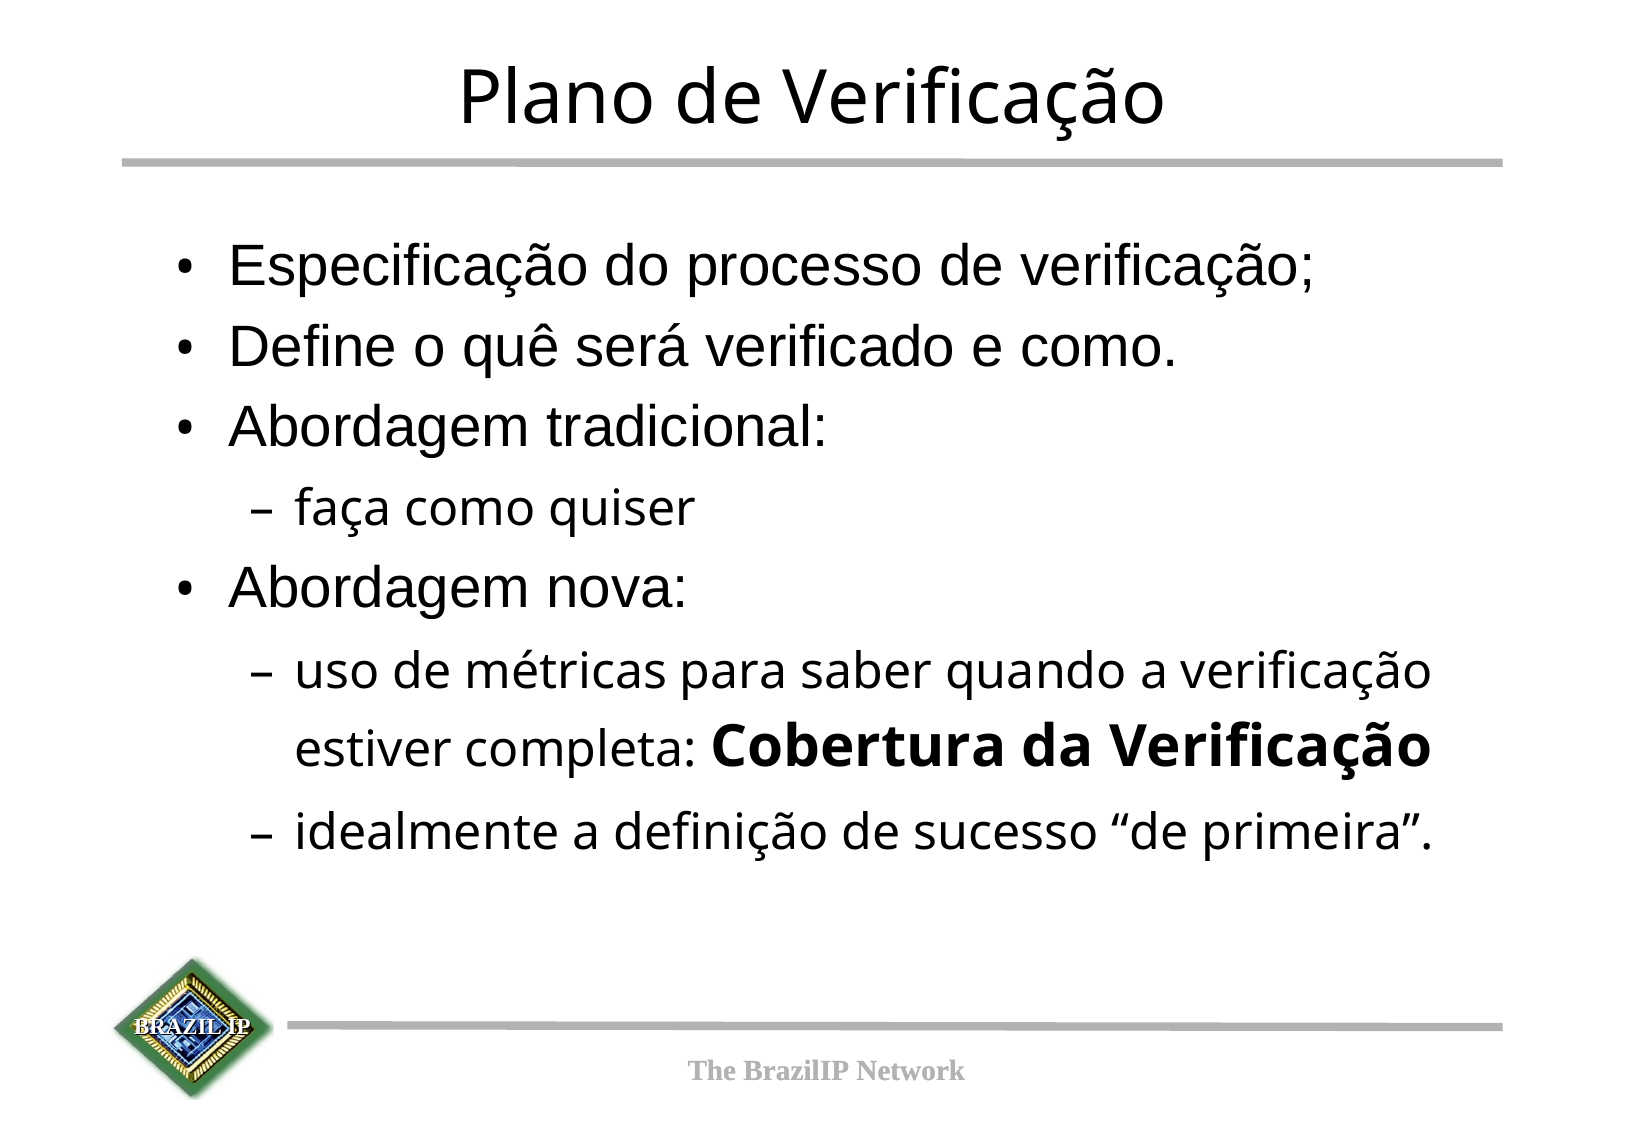

# Plano de Verificação
Especificação do processo de verificação;
Define o quê será verificado e como.
Abordagem tradicional:
faça como quiser
Abordagem nova:
uso de métricas para saber quando a verificação estiver completa: Cobertura da Verificação
idealmente a definição de sucesso “de primeira”.